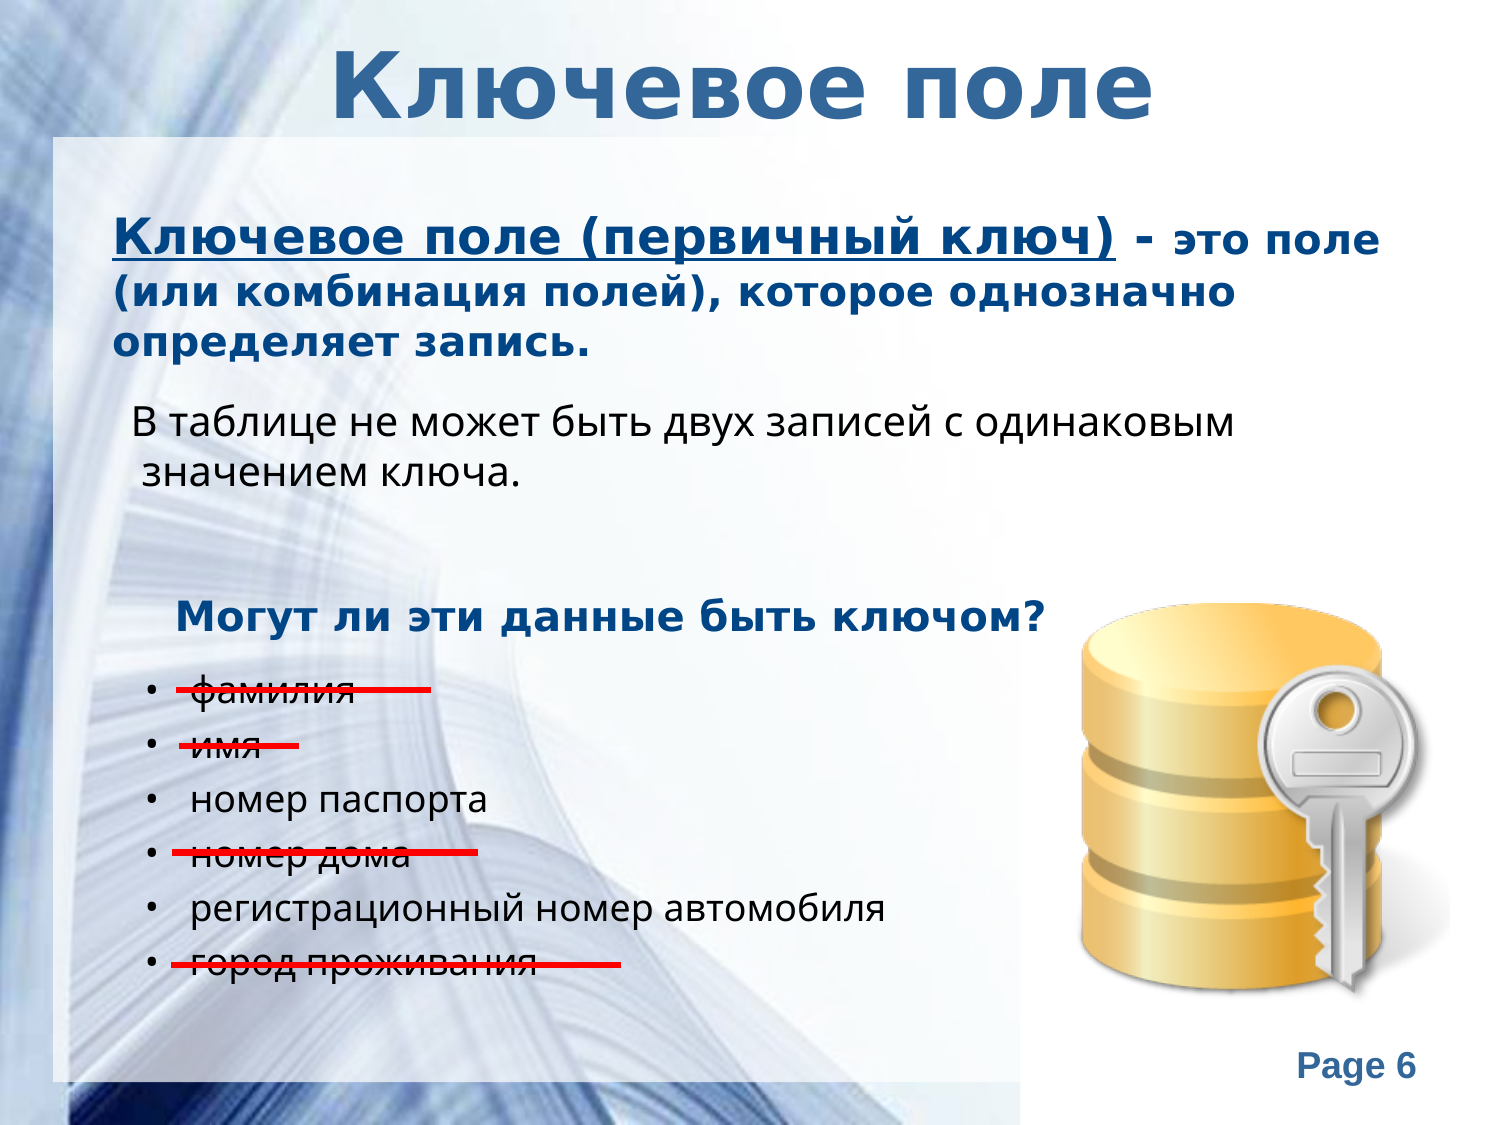

Ключевое поле
Ключевое поле (первичный ключ) - это поле (или комбинация полей), которое однозначно определяет запись.
 В таблице не может быть двух записей с одинаковым значением ключа.
Могут ли эти данные быть ключом?
фамилия
имя
номер паспорта
номер дома
регистрационный номер автомобиля
город проживания